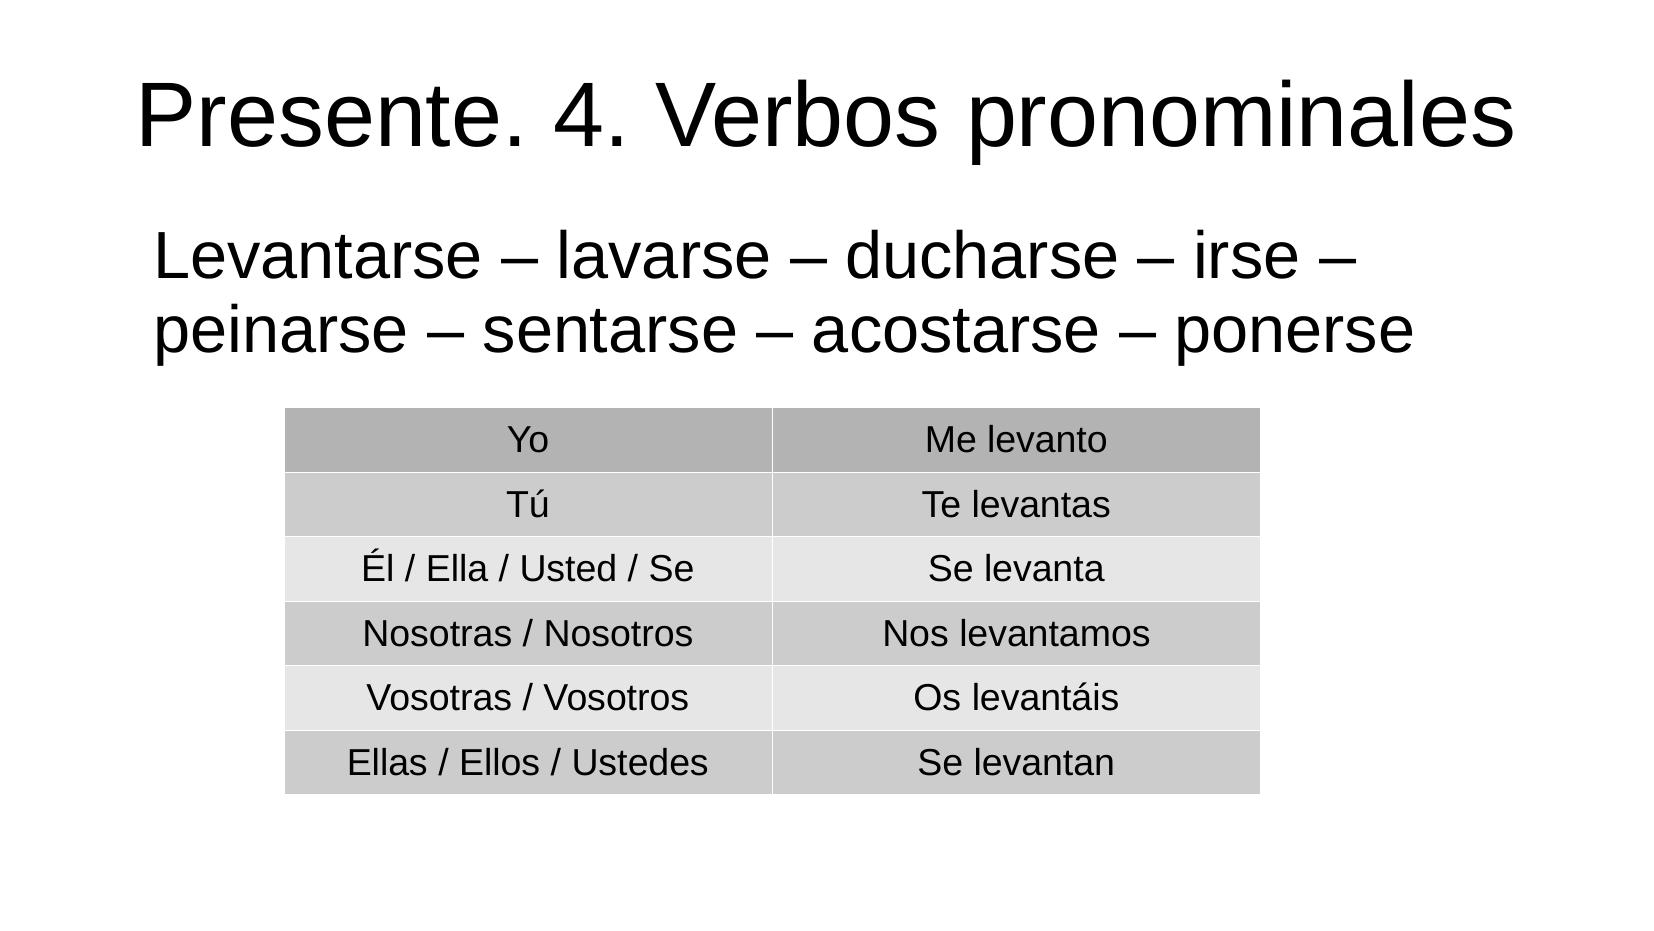

# Presente. 4. Verbos pronominales
Levantarse – lavarse – ducharse – irse – peinarse – sentarse – acostarse – ponerse
| Yo | Me levanto |
| --- | --- |
| Tú | Te levantas |
| Él / Ella / Usted / Se | Se levanta |
| Nosotras / Nosotros | Nos levantamos |
| Vosotras / Vosotros | Os levantáis |
| Ellas / Ellos / Ustedes | Se levantan |